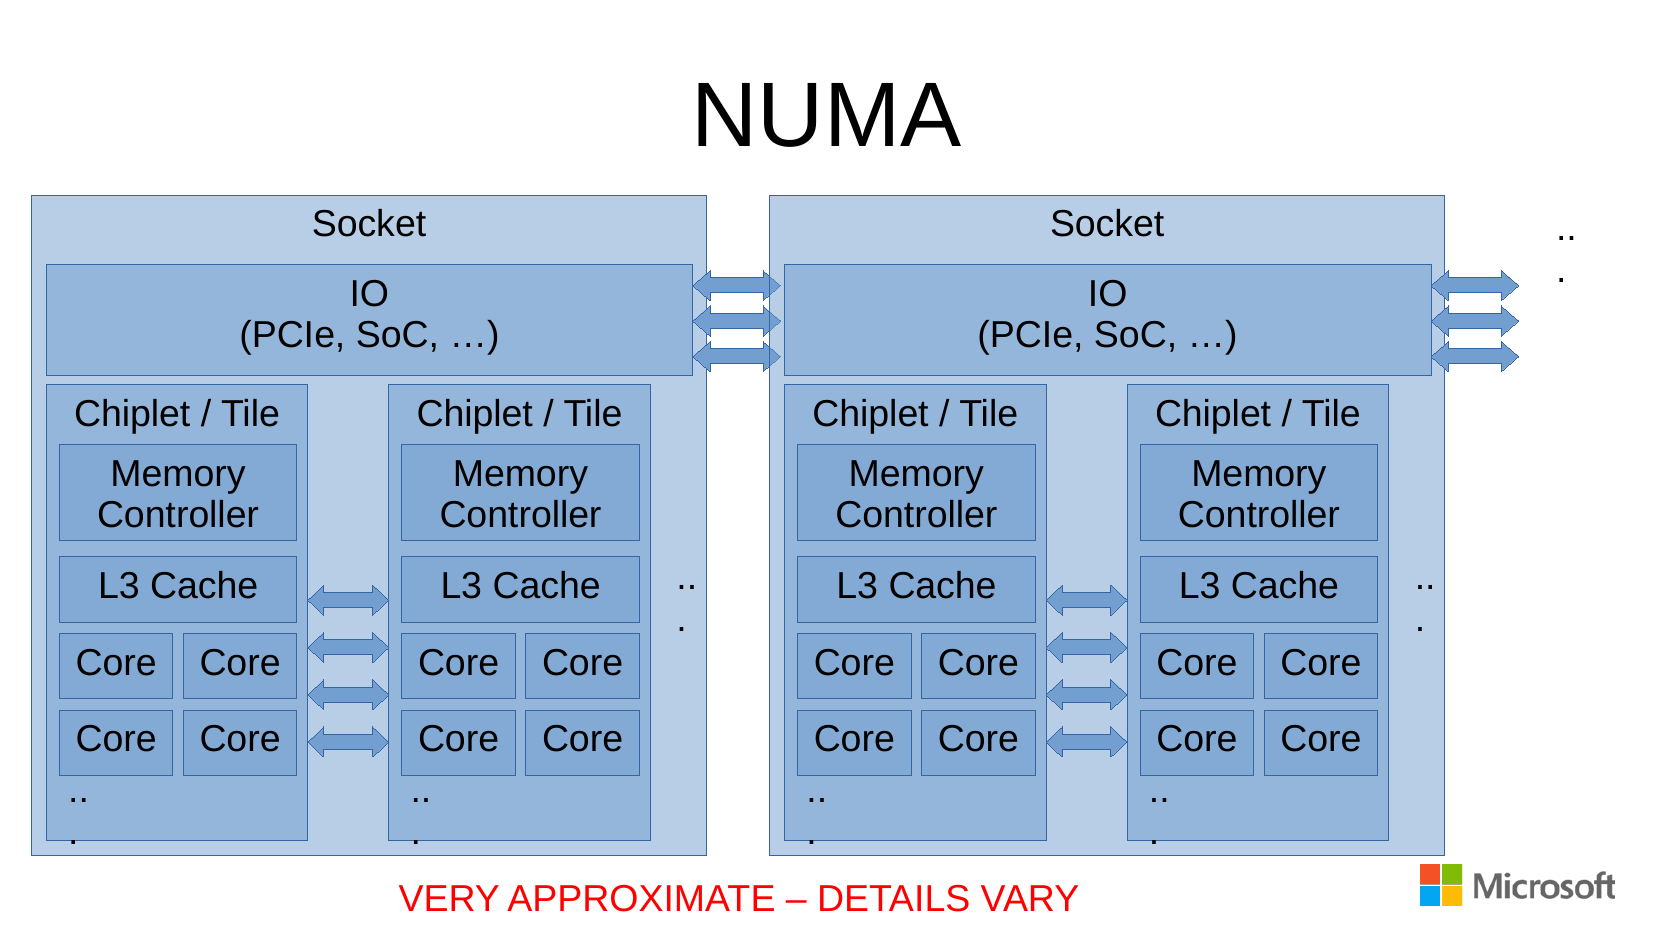

# NUMA
Socket
Socket
...
IO
(PCIe, SoC, …)
IO
(PCIe, SoC, …)
Chiplet / Tile
Chiplet / Tile
Chiplet / Tile
Chiplet / Tile
Memory Controller
Memory Controller
Memory Controller
Memory Controller
...
...
L3 Cache
L3 Cache
L3 Cache
L3 Cache
Core
Core
Core
Core
Core
Core
Core
Core
Core
Core
Core
Core
Core
Core
Core
Core
...
...
...
...
VERY APPROXIMATE – DETAILS VARY